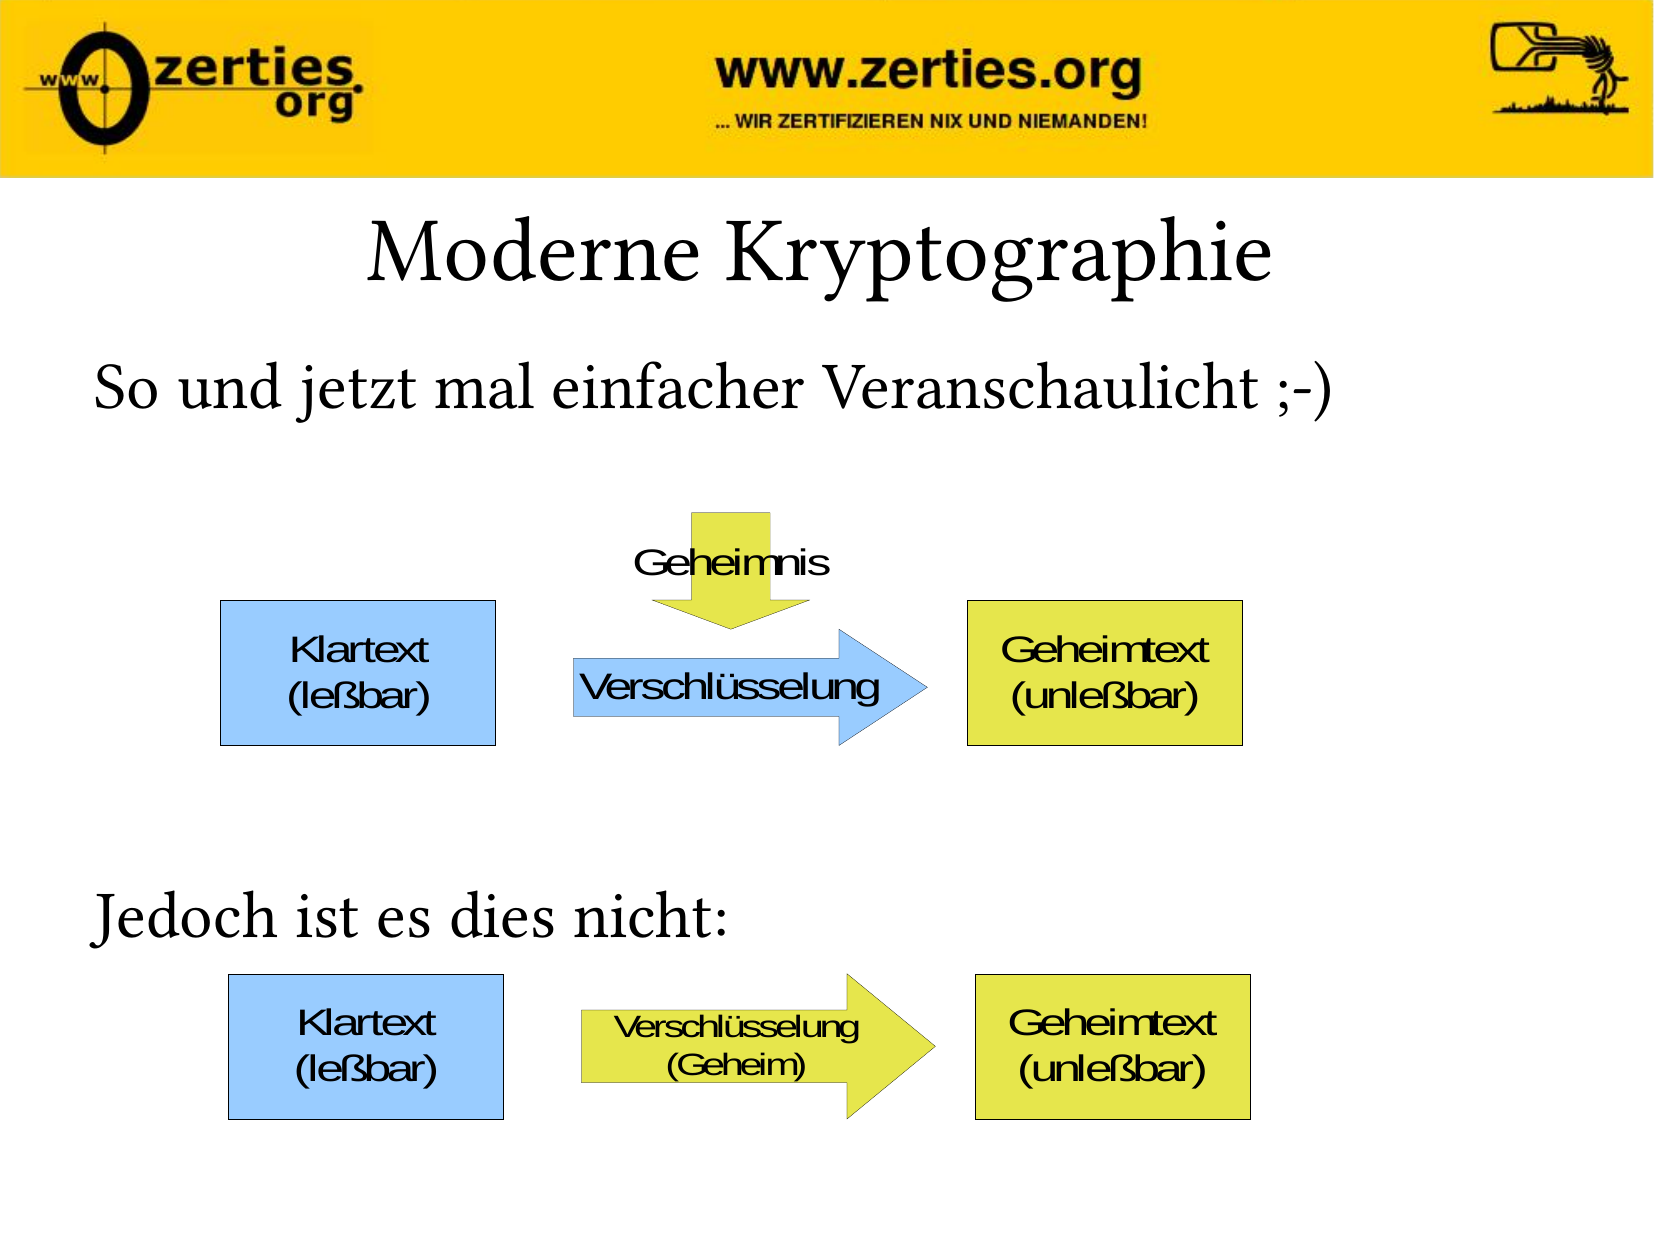

# Moderne Kryptographie
So und jetzt mal einfacher Veranschaulicht ;-)
Jedoch ist es dies nicht: